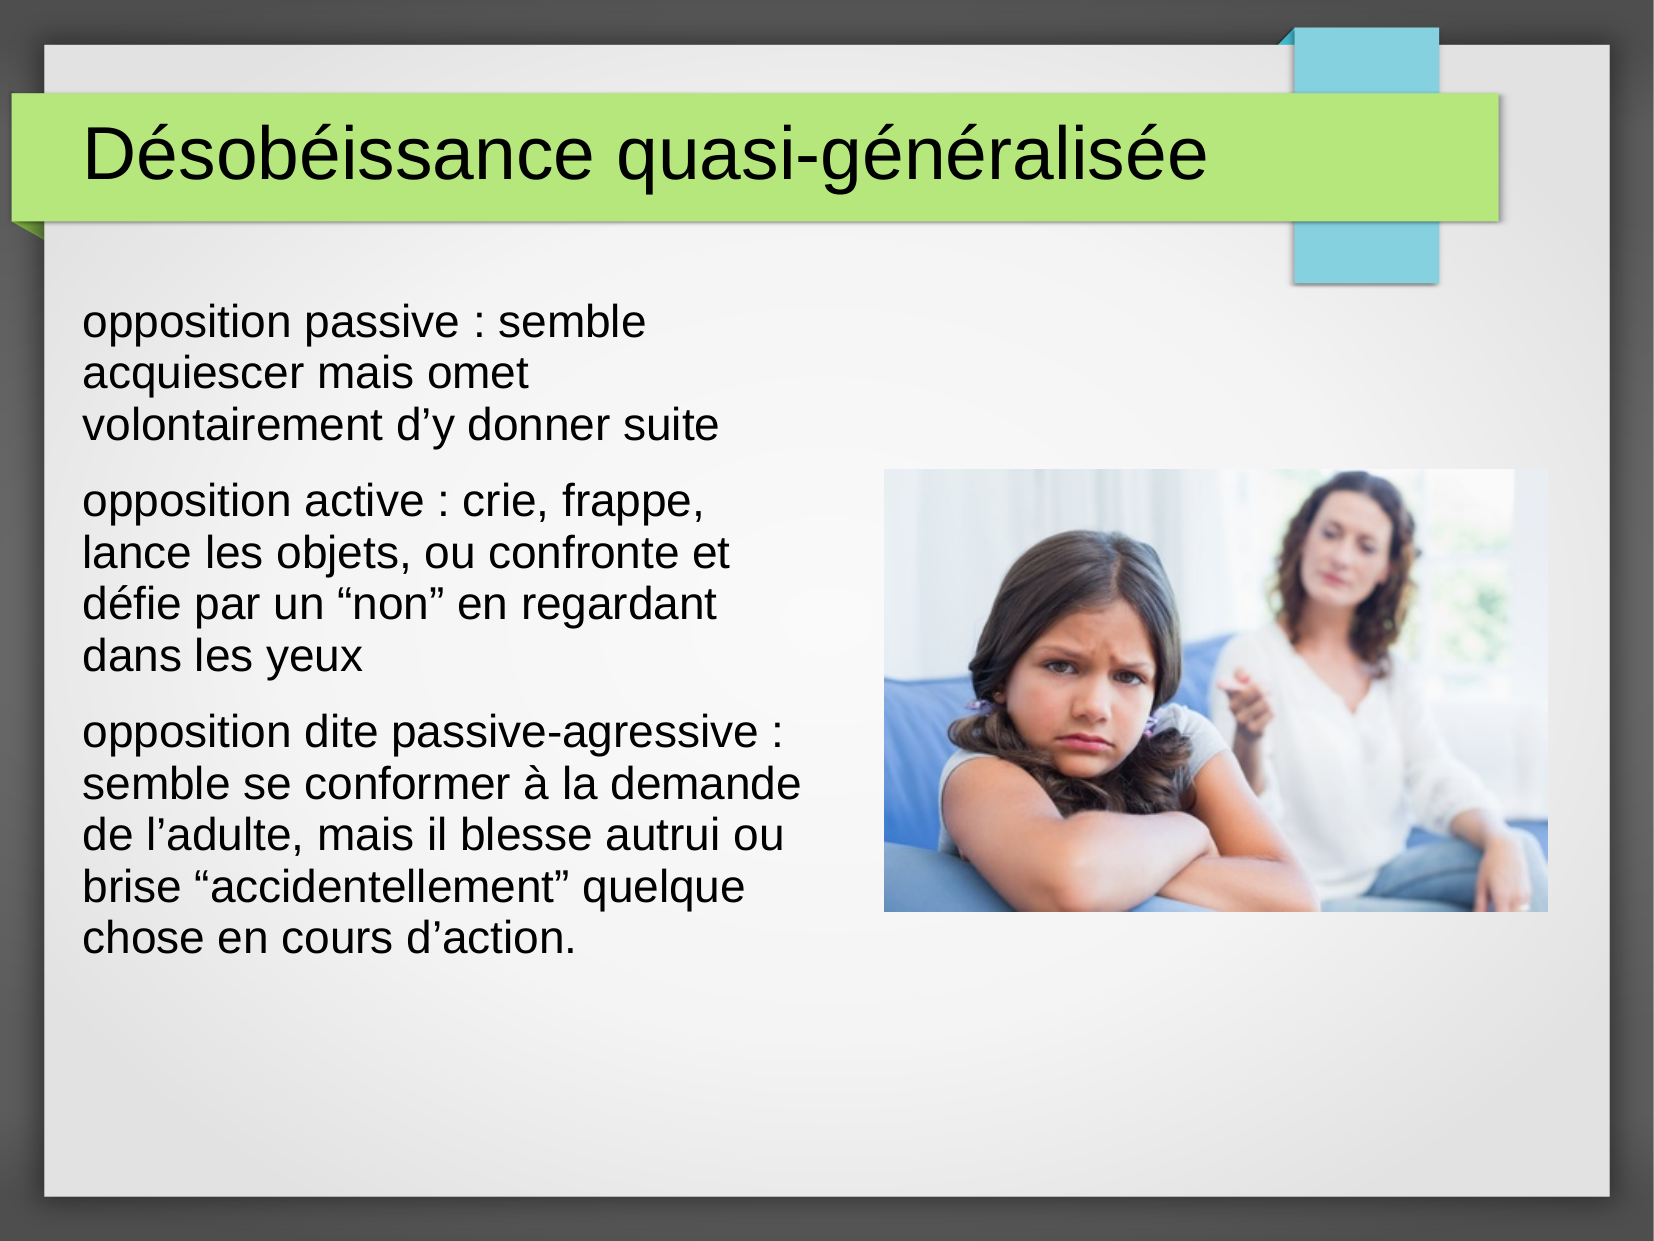

# Désobéissance quasi-généralisée
opposition passive : semble acquiescer mais omet volontairement d’y donner suite
opposition active : crie, frappe, lance les objets, ou confronte et défie par un “non” en regardant dans les yeux
opposition dite passive-agressive : semble se conformer à la demande de l’adulte, mais il blesse autrui ou brise “accidentellement” quelque chose en cours d’action.